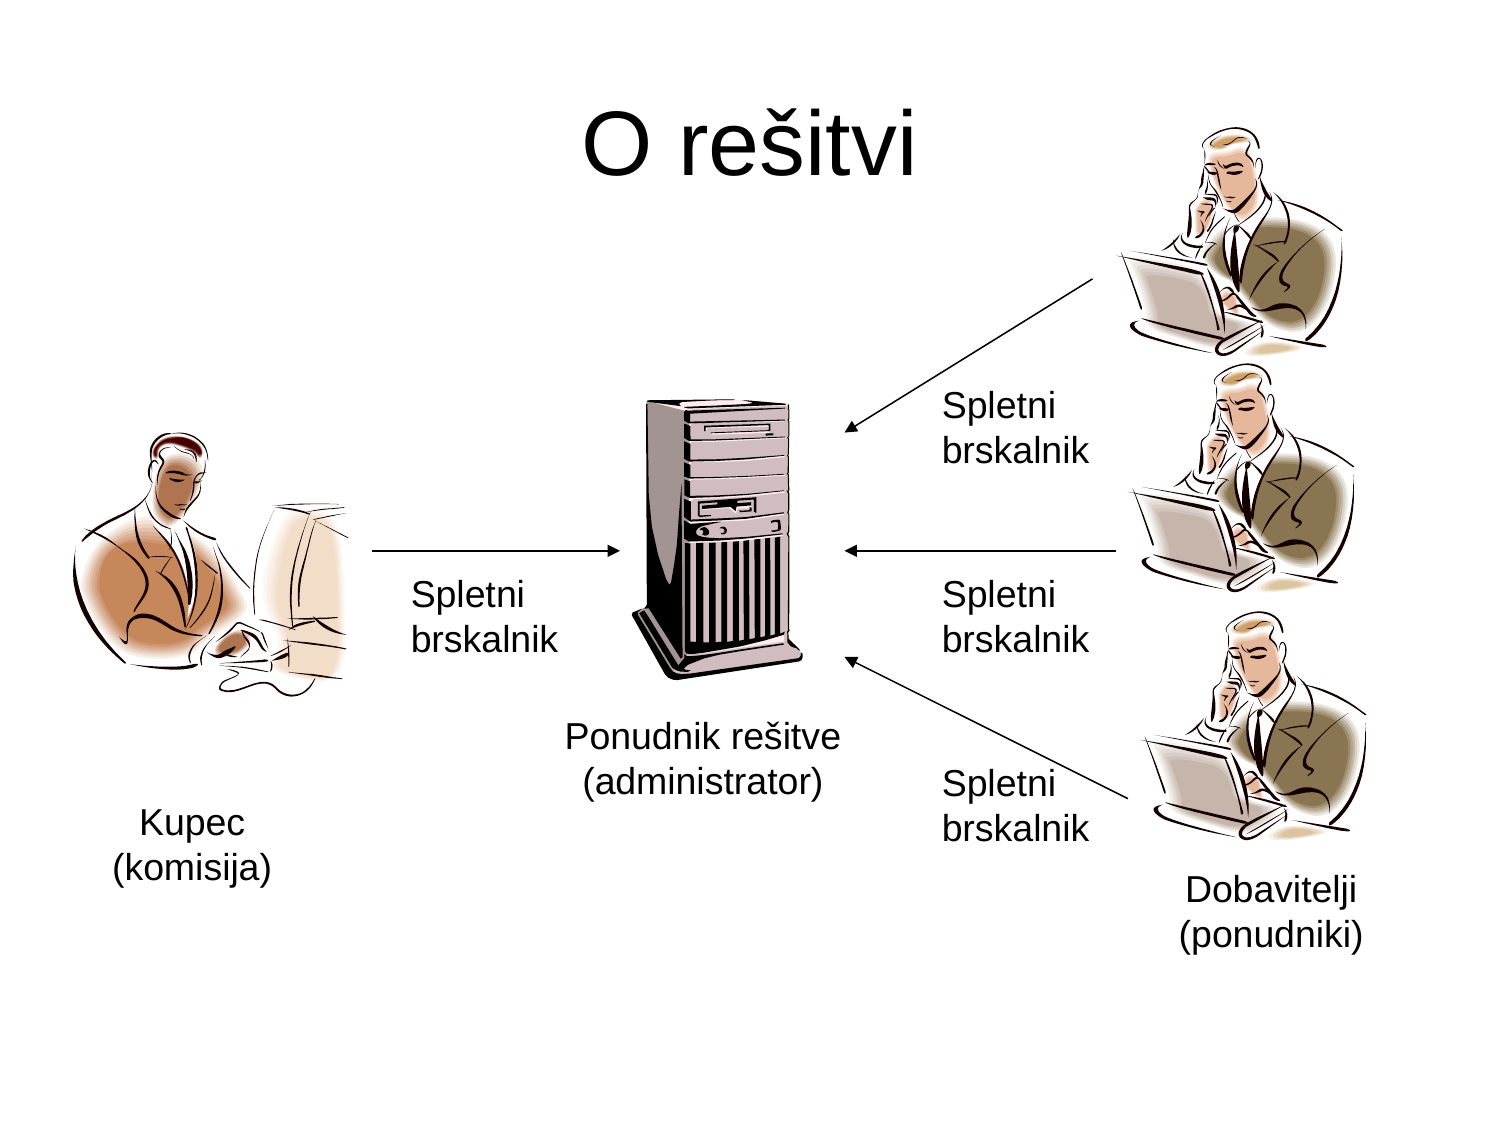

# O rešitvi
Spletni
brskalnik
Spletni
brskalnik
Spletni
brskalnik
Ponudnik rešitve
(administrator)
Spletni
brskalnik
Kupec
(komisija)
Dobavitelji
(ponudniki)